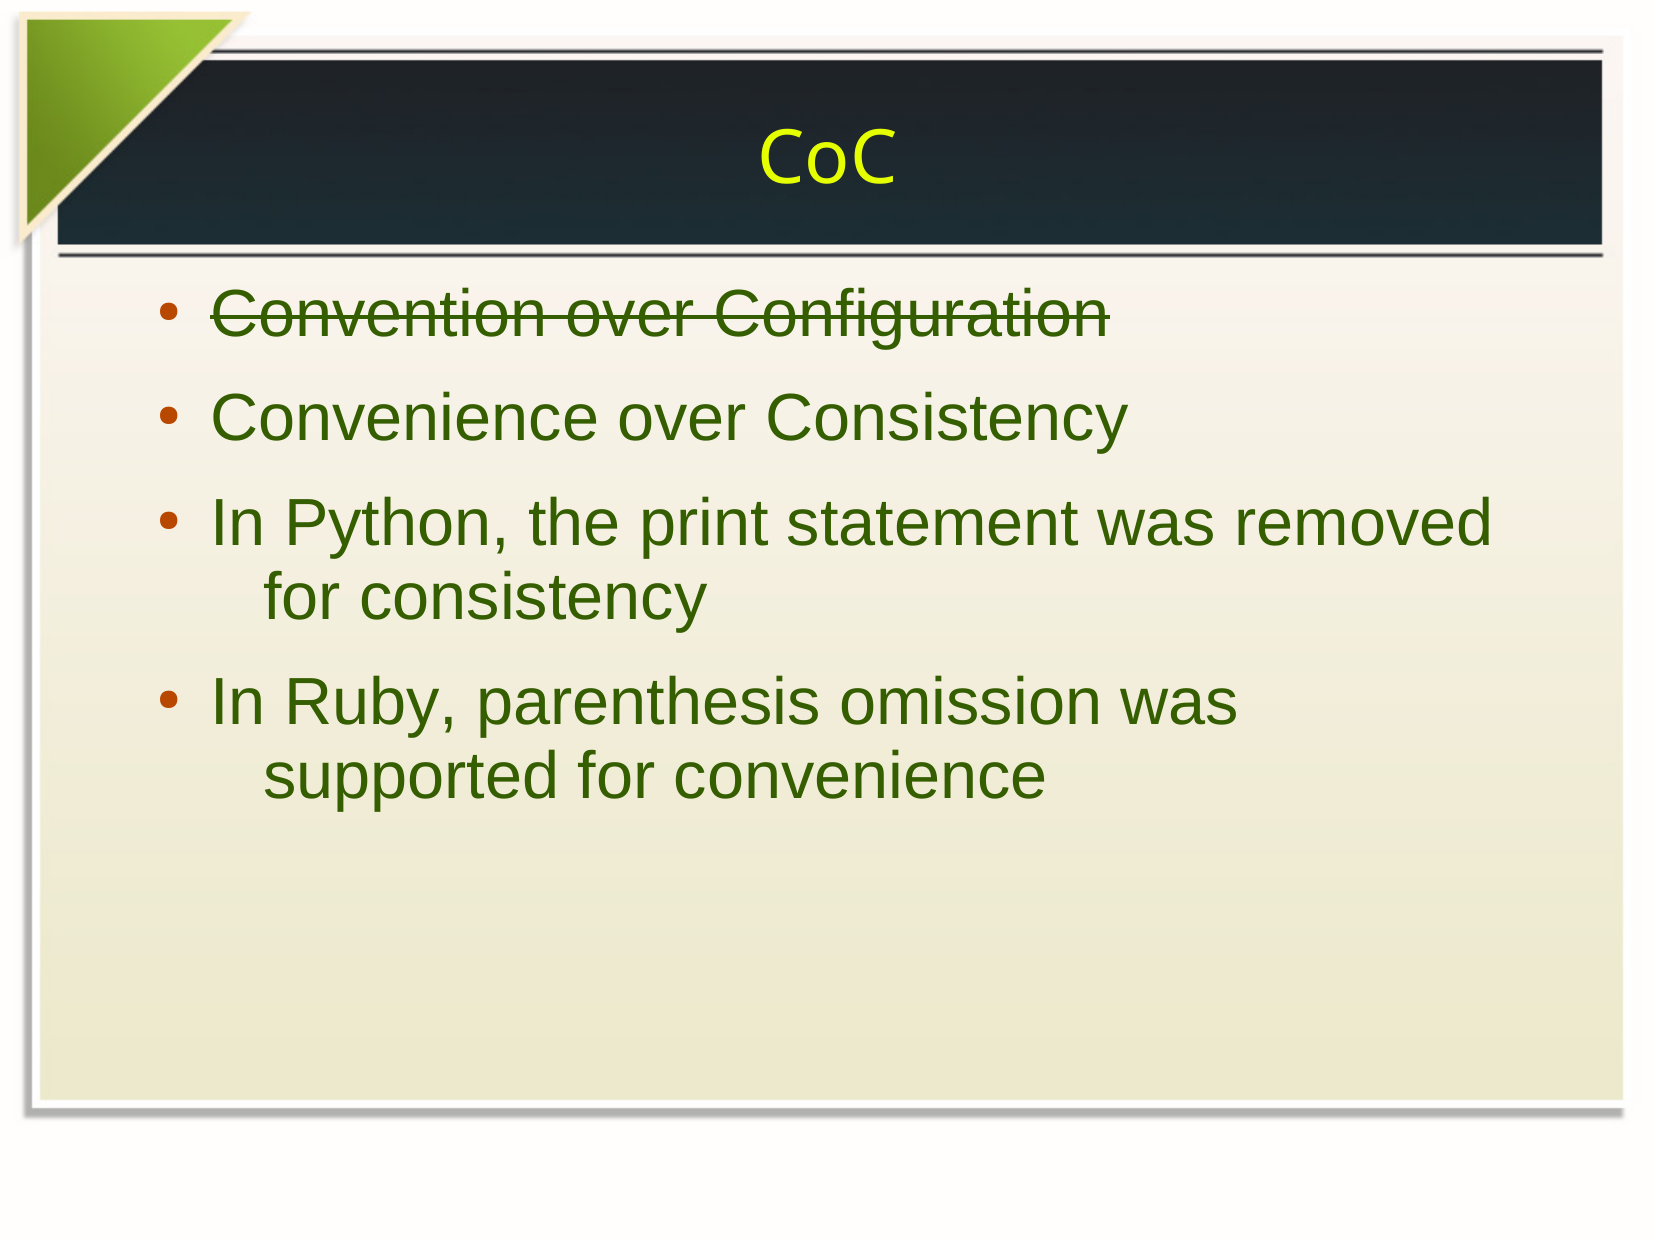

# CoC
Convention over Configuration
Convenience over Consistency
In Python, the print statement was removed for consistency
In Ruby, parenthesis omission was supported for convenience